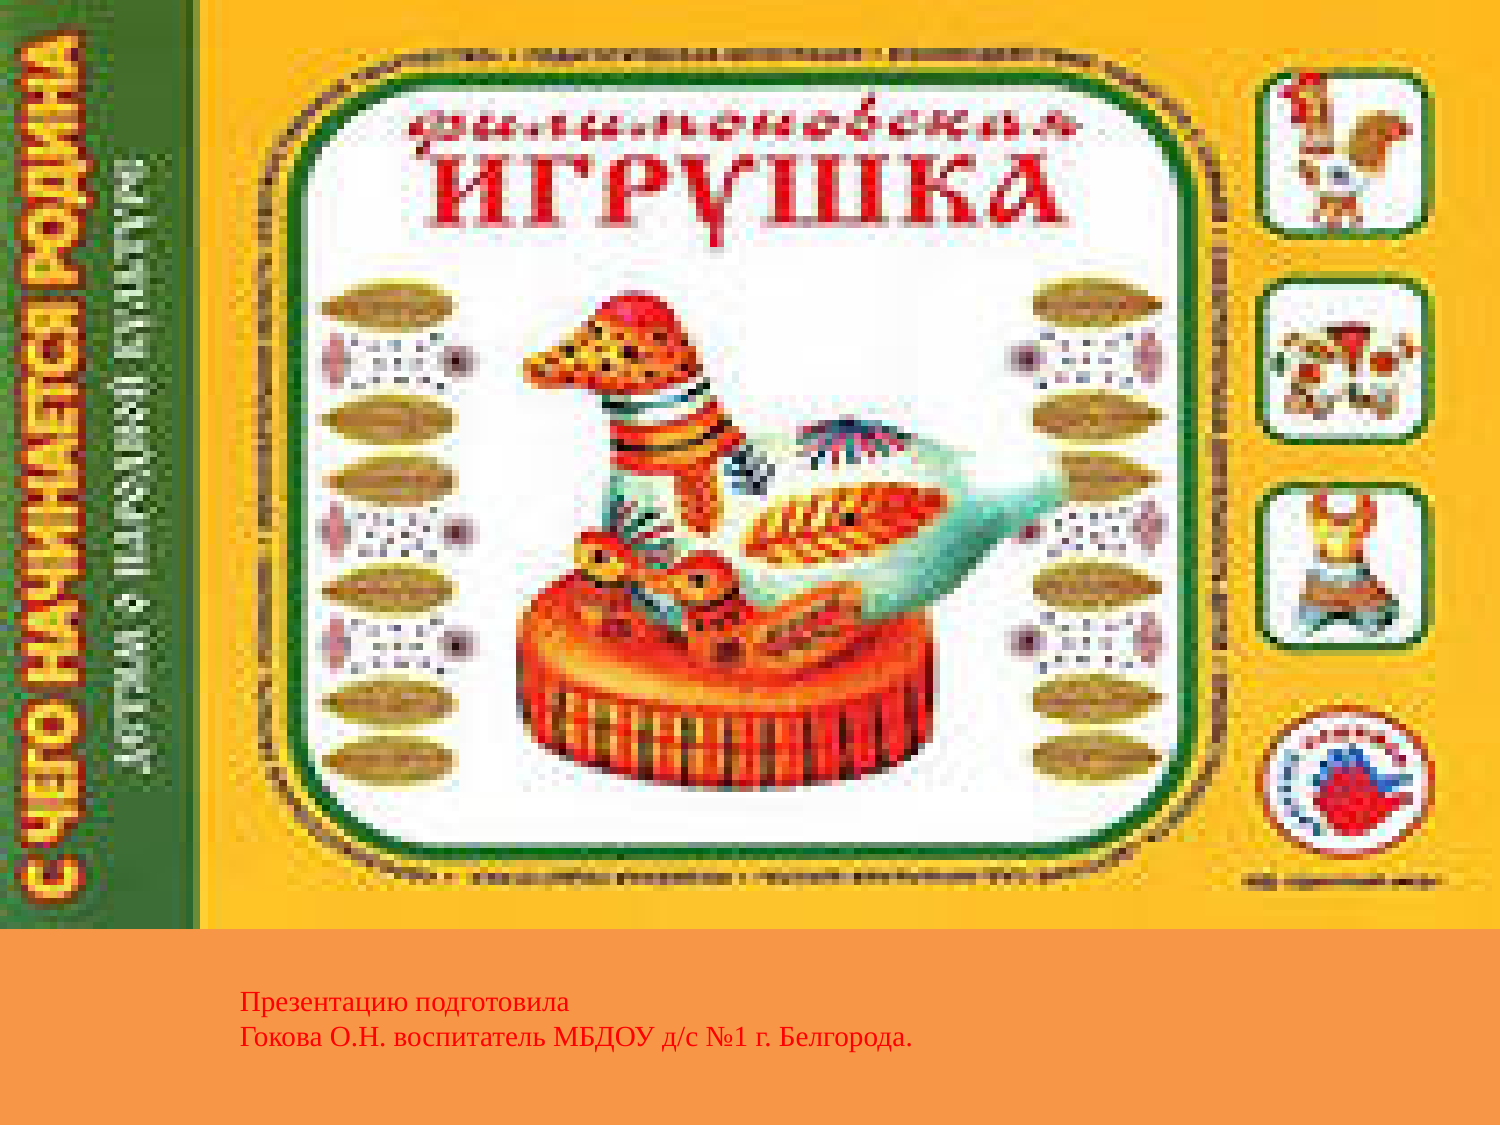

Презентацию подготовила
Гокова О.Н. воспитатель МБДОУ д/с №1 г. Белгорода.